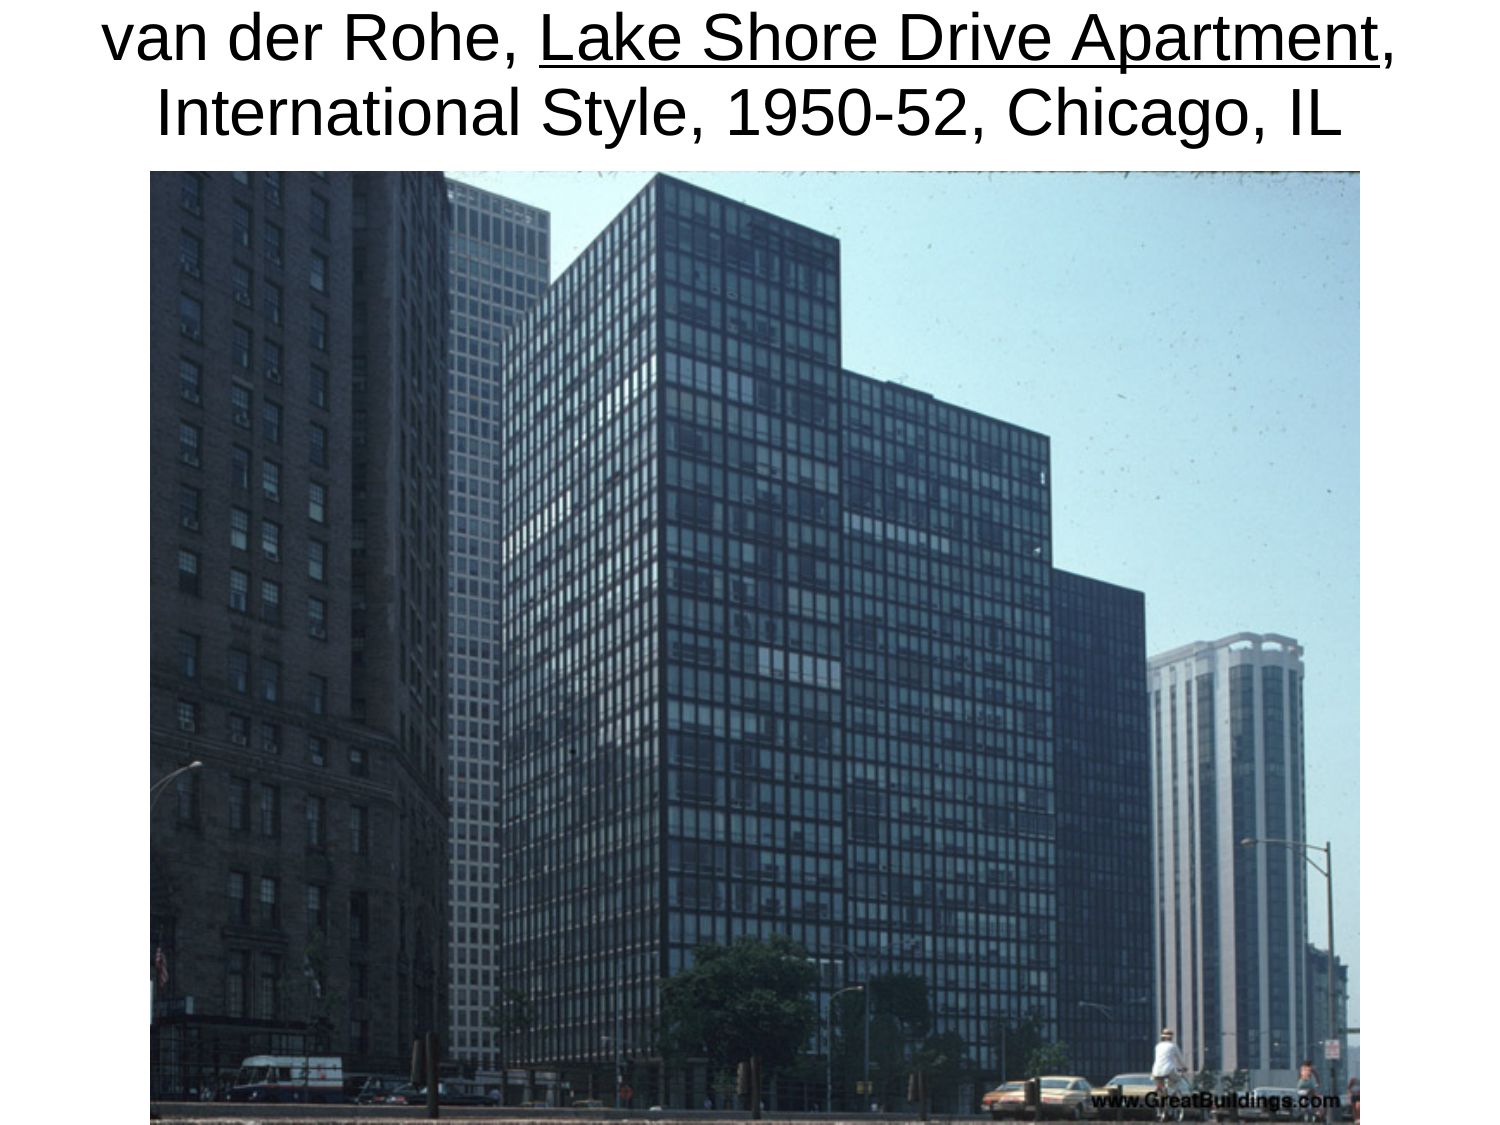

# van der Rohe, Lake Shore Drive Apartment, International Style, 1950-52, Chicago, IL